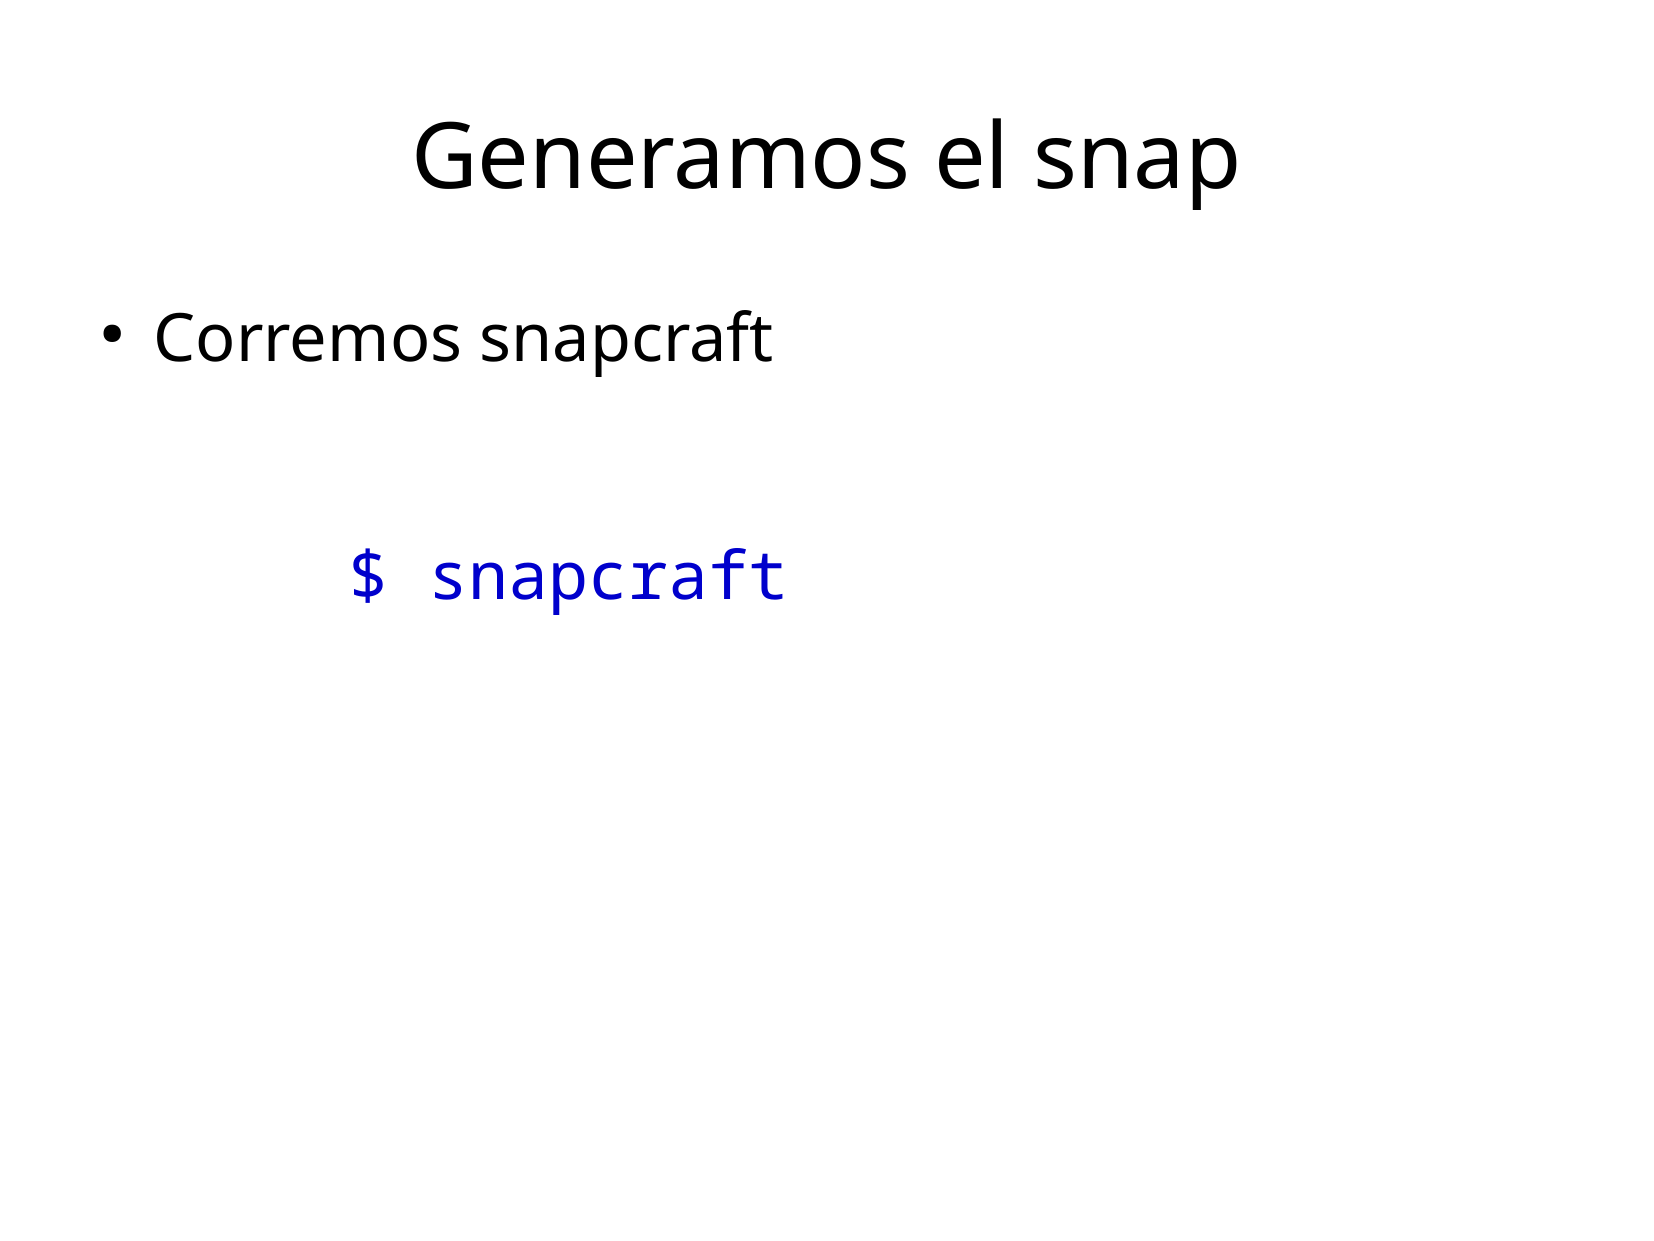

# Generamos el snap
Corremos snapcraft
$ snapcraft